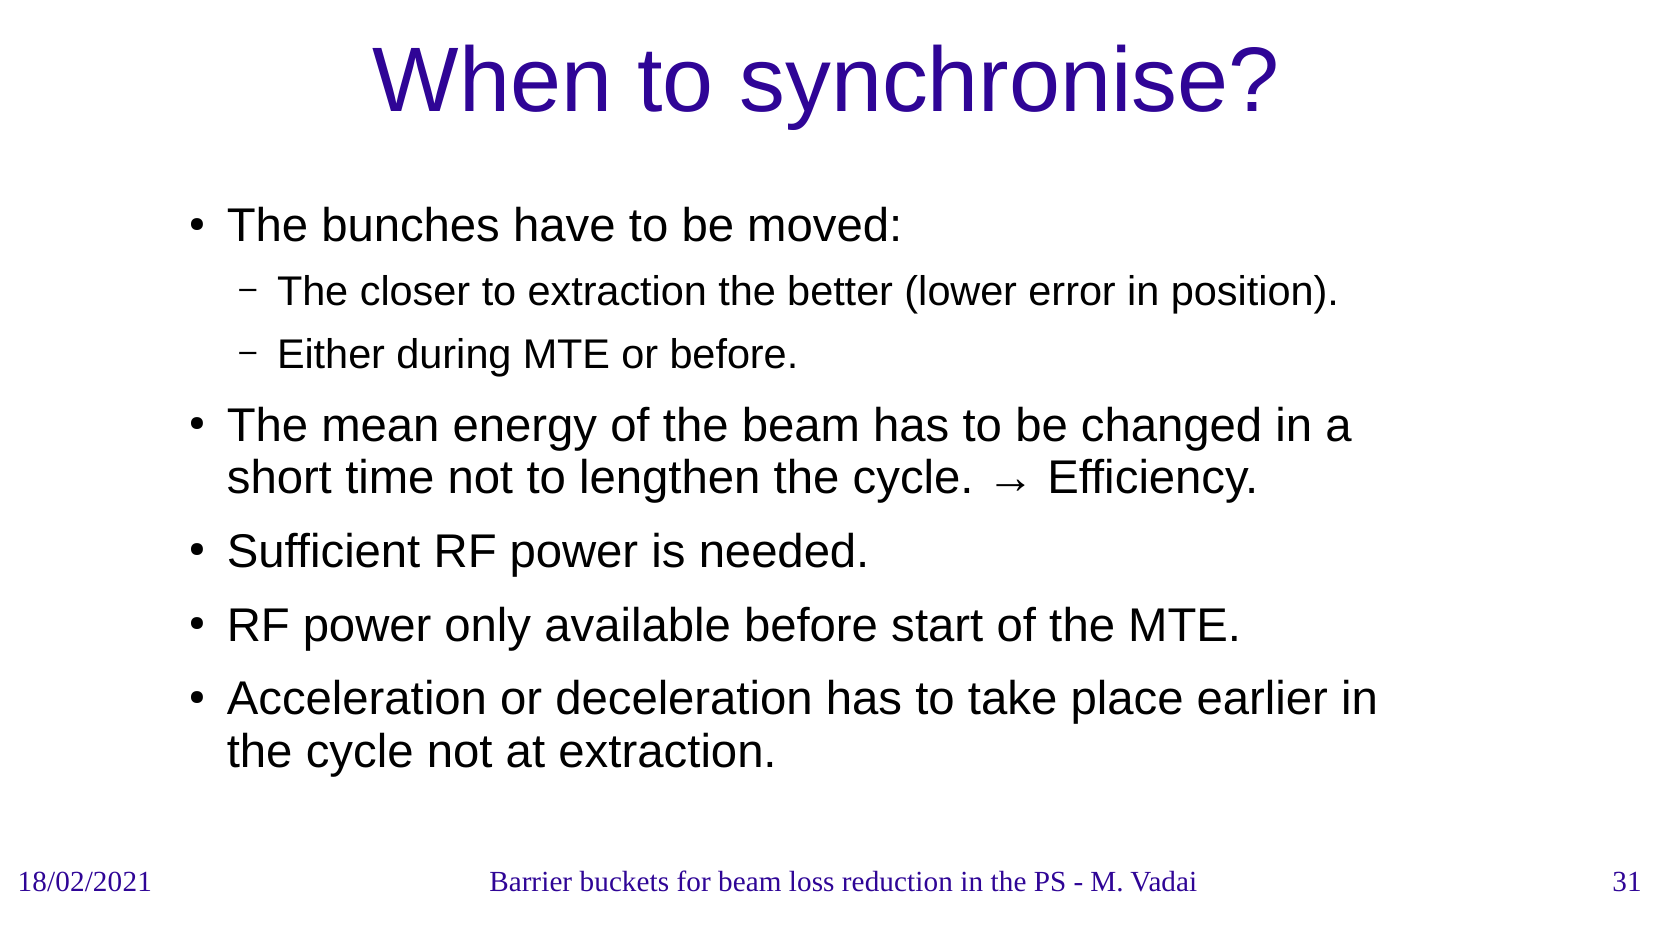

# When to synchronise?
The bunches have to be moved:
The closer to extraction the better (lower error in position).
Either during MTE or before.
The mean energy of the beam has to be changed in a short time not to lengthen the cycle. → Efficiency.
Sufficient RF power is needed.
RF power only available before start of the MTE.
Acceleration or deceleration has to take place earlier in the cycle not at extraction.
18/02/2021
Barrier buckets for beam loss reduction in the PS - M. Vadai
31